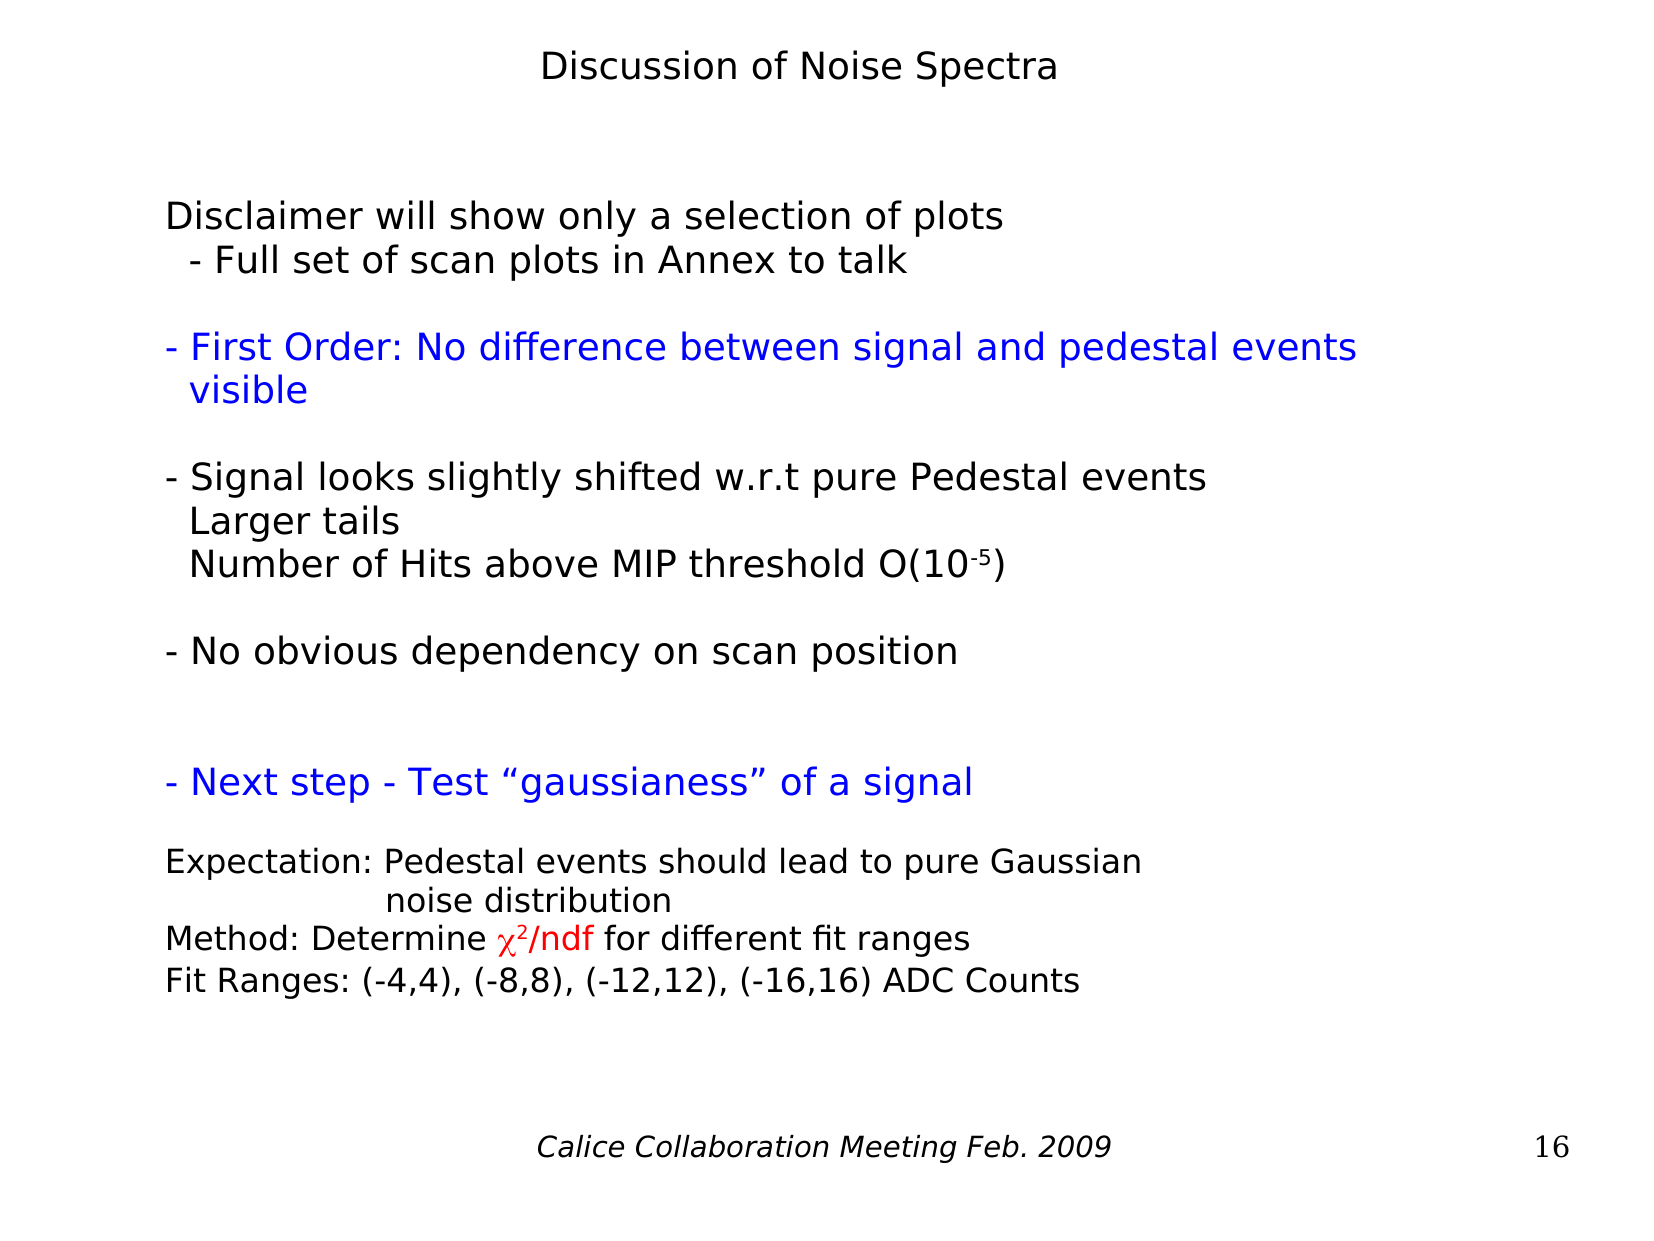

Discussion of Noise Spectra
Disclaimer will show only a selection of plots
 - Full set of scan plots in Annex to talk
- First Order: No difference between signal and pedestal events
 visible
- Signal looks slightly shifted w.r.t pure Pedestal events
 Larger tails
 Number of Hits above MIP threshold O(10-5)
- No obvious dependency on scan position
- Next step - Test “gaussianess” of a signal
Expectation: Pedestal events should lead to pure Gaussian
 noise distribution
Method: Determine χ2/ndf for different fit ranges
Fit Ranges: (-4,4), (-8,8), (-12,12), (-16,16) ADC Counts
16